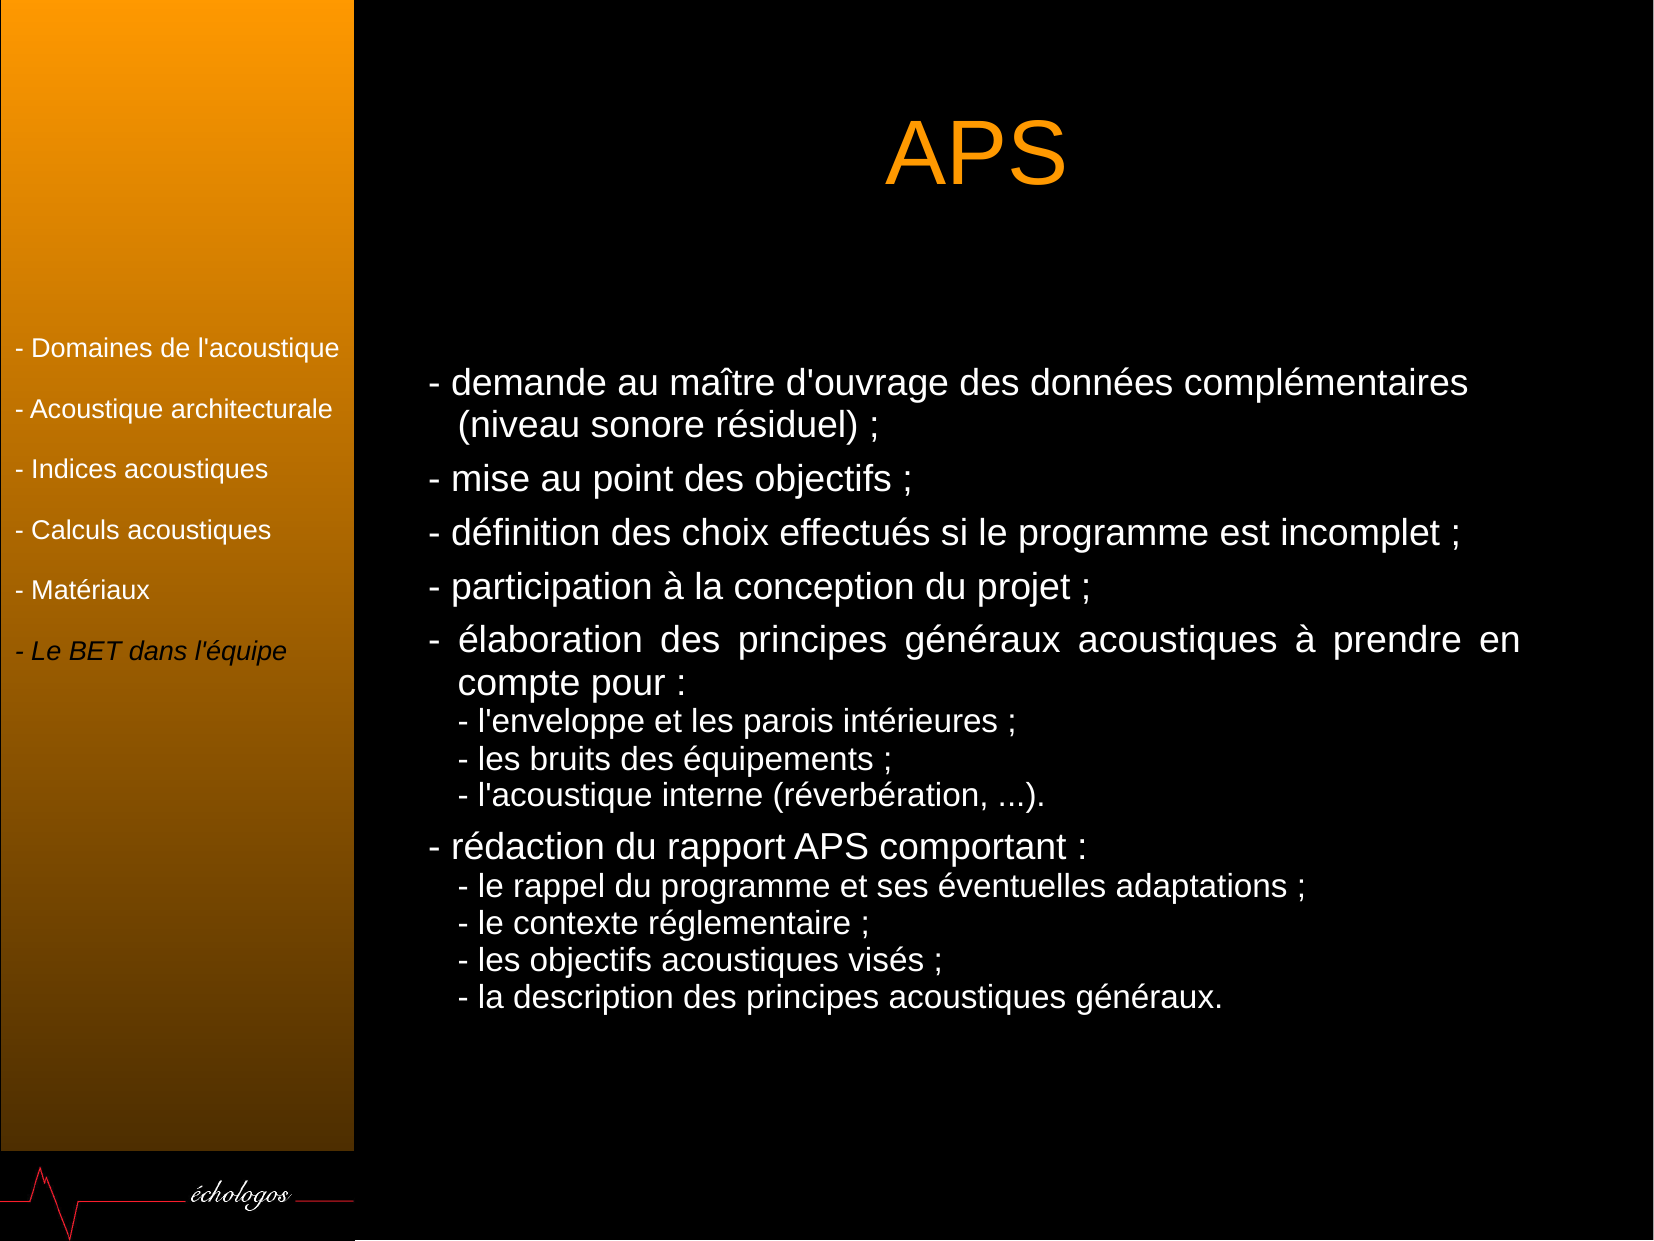

# APS
- Domaines de l'acoustique
- Acoustique architecturale
- Indices acoustiques
- Calculs acoustiques
- Matériaux
- Le BET dans l'équipe
- demande au maître d'ouvrage des données complémentaires (niveau sonore résiduel) ;
- mise au point des objectifs ;
- définition des choix effectués si le programme est incomplet ;
- participation à la conception du projet ;
- élaboration des principes généraux acoustiques à prendre en compte pour :
- l'enveloppe et les parois intérieures ;
- les bruits des équipements ;
- l'acoustique interne (réverbération, ...).
- rédaction du rapport APS comportant :
- le rappel du programme et ses éventuelles adaptations ;
- le contexte réglementaire ;
- les objectifs acoustiques visés ;
- la description des principes acoustiques généraux.